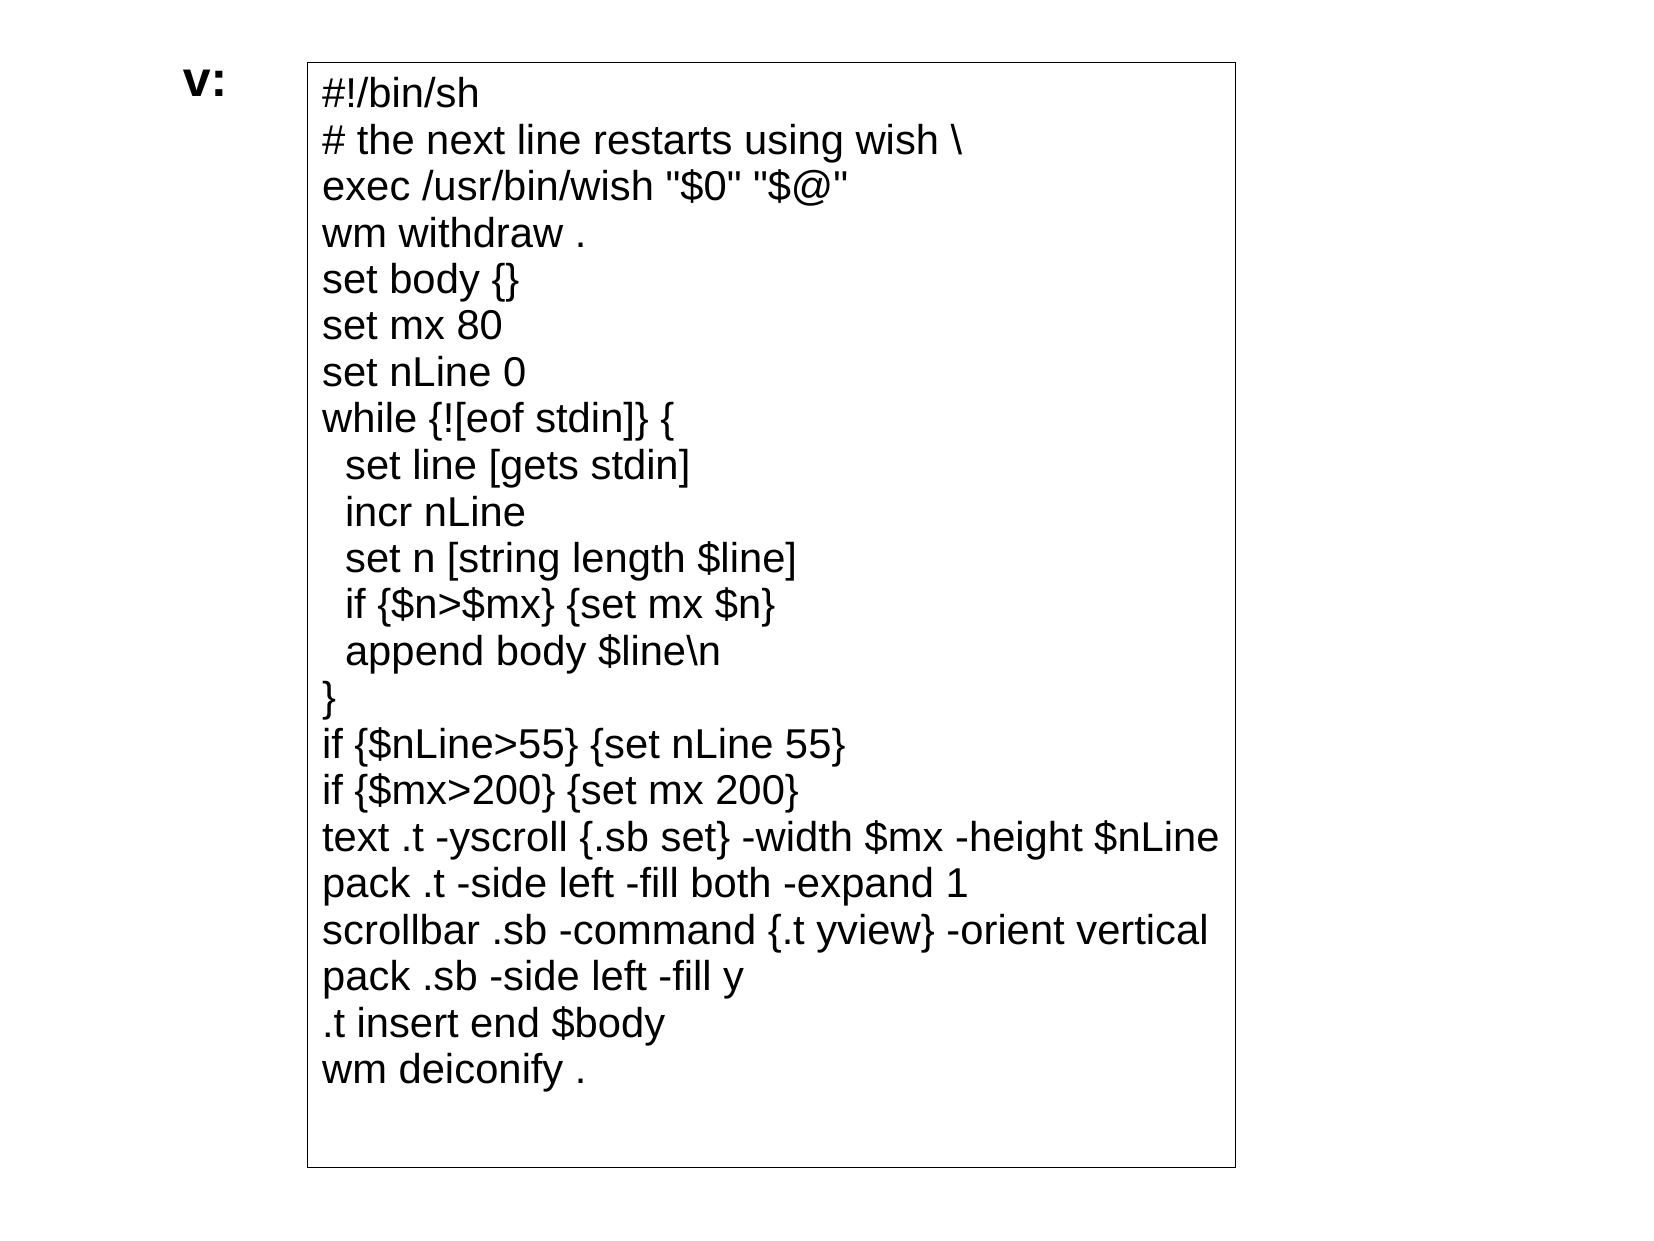

v:
#!/bin/sh
# the next line restarts using wish \
exec /usr/bin/wish "$0" "$@"
wm withdraw .
set body {}
set mx 80
set nLine 0
while {![eof stdin]} {
 set line [gets stdin]
 incr nLine
 set n [string length $line]
 if {$n>$mx} {set mx $n}
 append body $line\n
}
if {$nLine>55} {set nLine 55}
if {$mx>200} {set mx 200}
text .t -yscroll {.sb set} -width $mx -height $nLine
pack .t -side left -fill both -expand 1
scrollbar .sb -command {.t yview} -orient vertical
pack .sb -side left -fill y
.t insert end $body
wm deiconify .